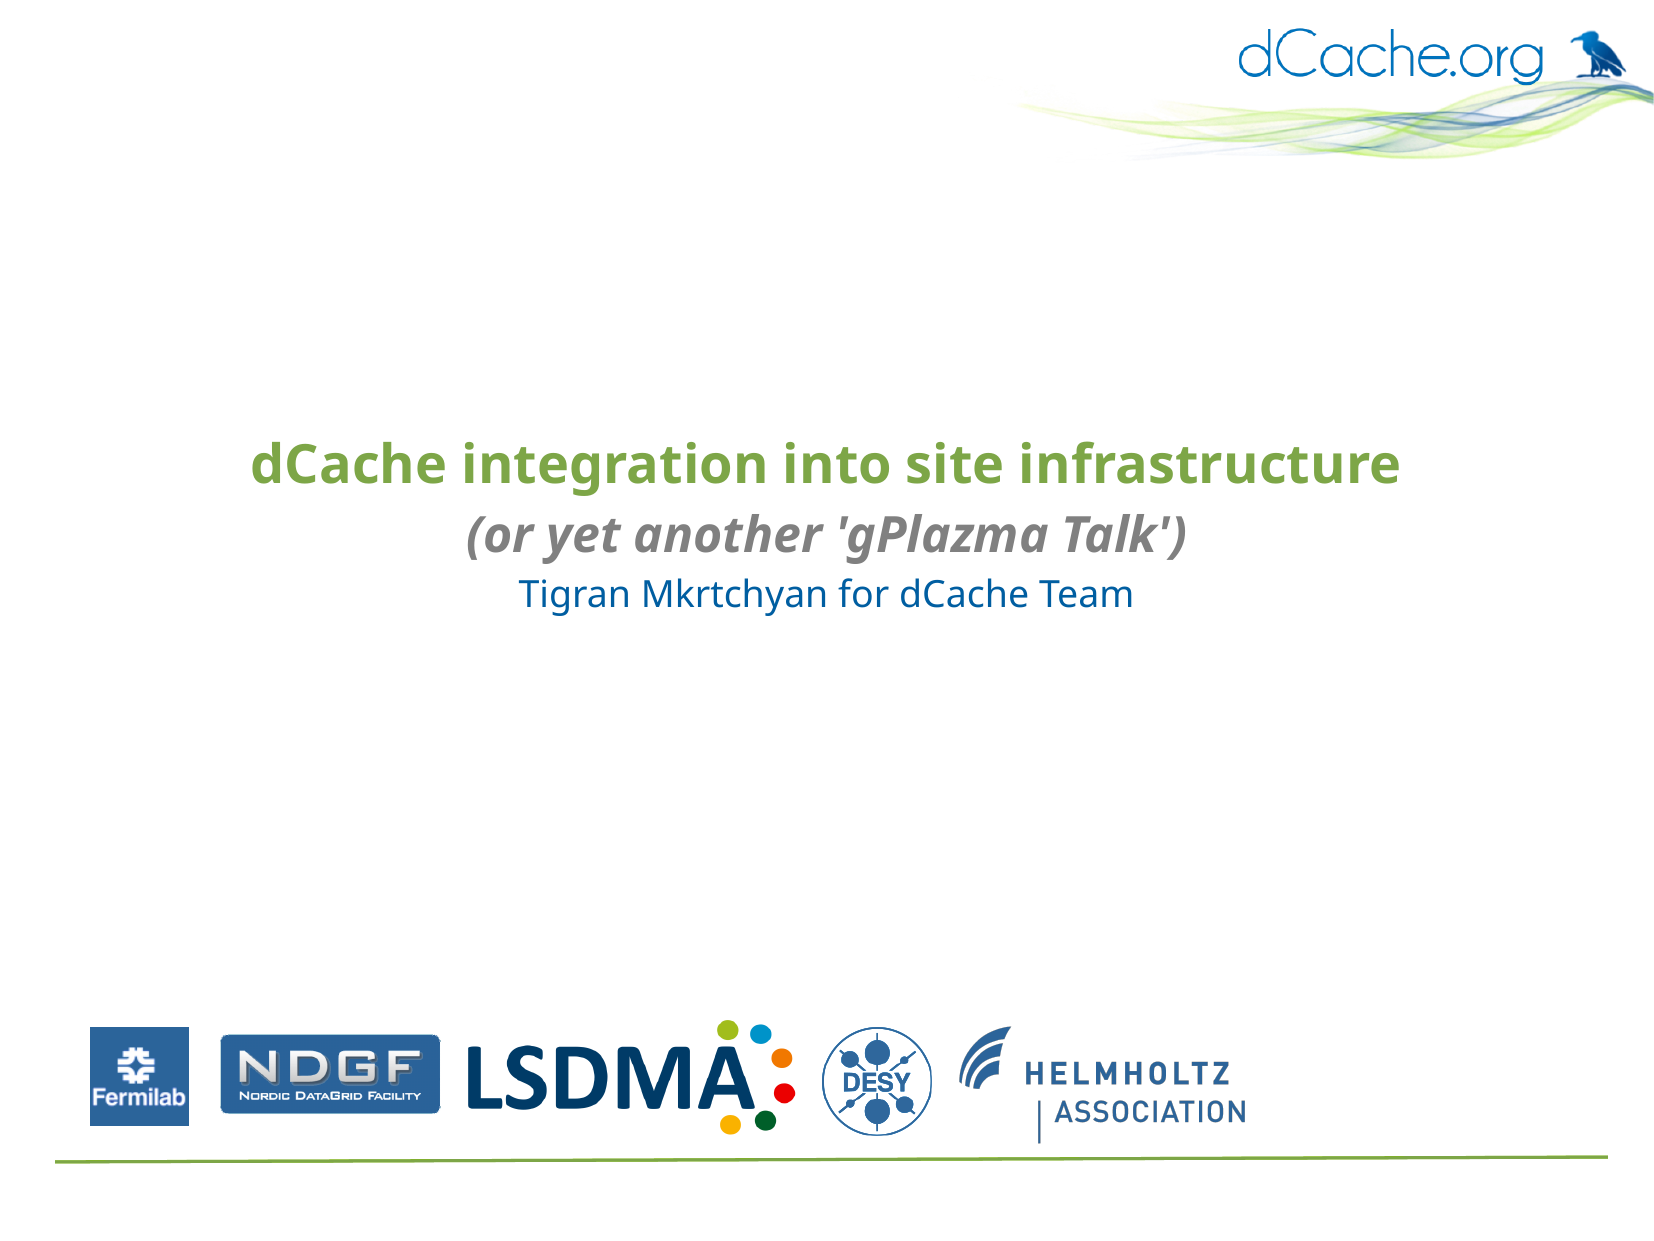

dCache integration into site infrastructure
(or yet another 'gPlazma Talk')
Tigran Mkrtchyan for dCache Team